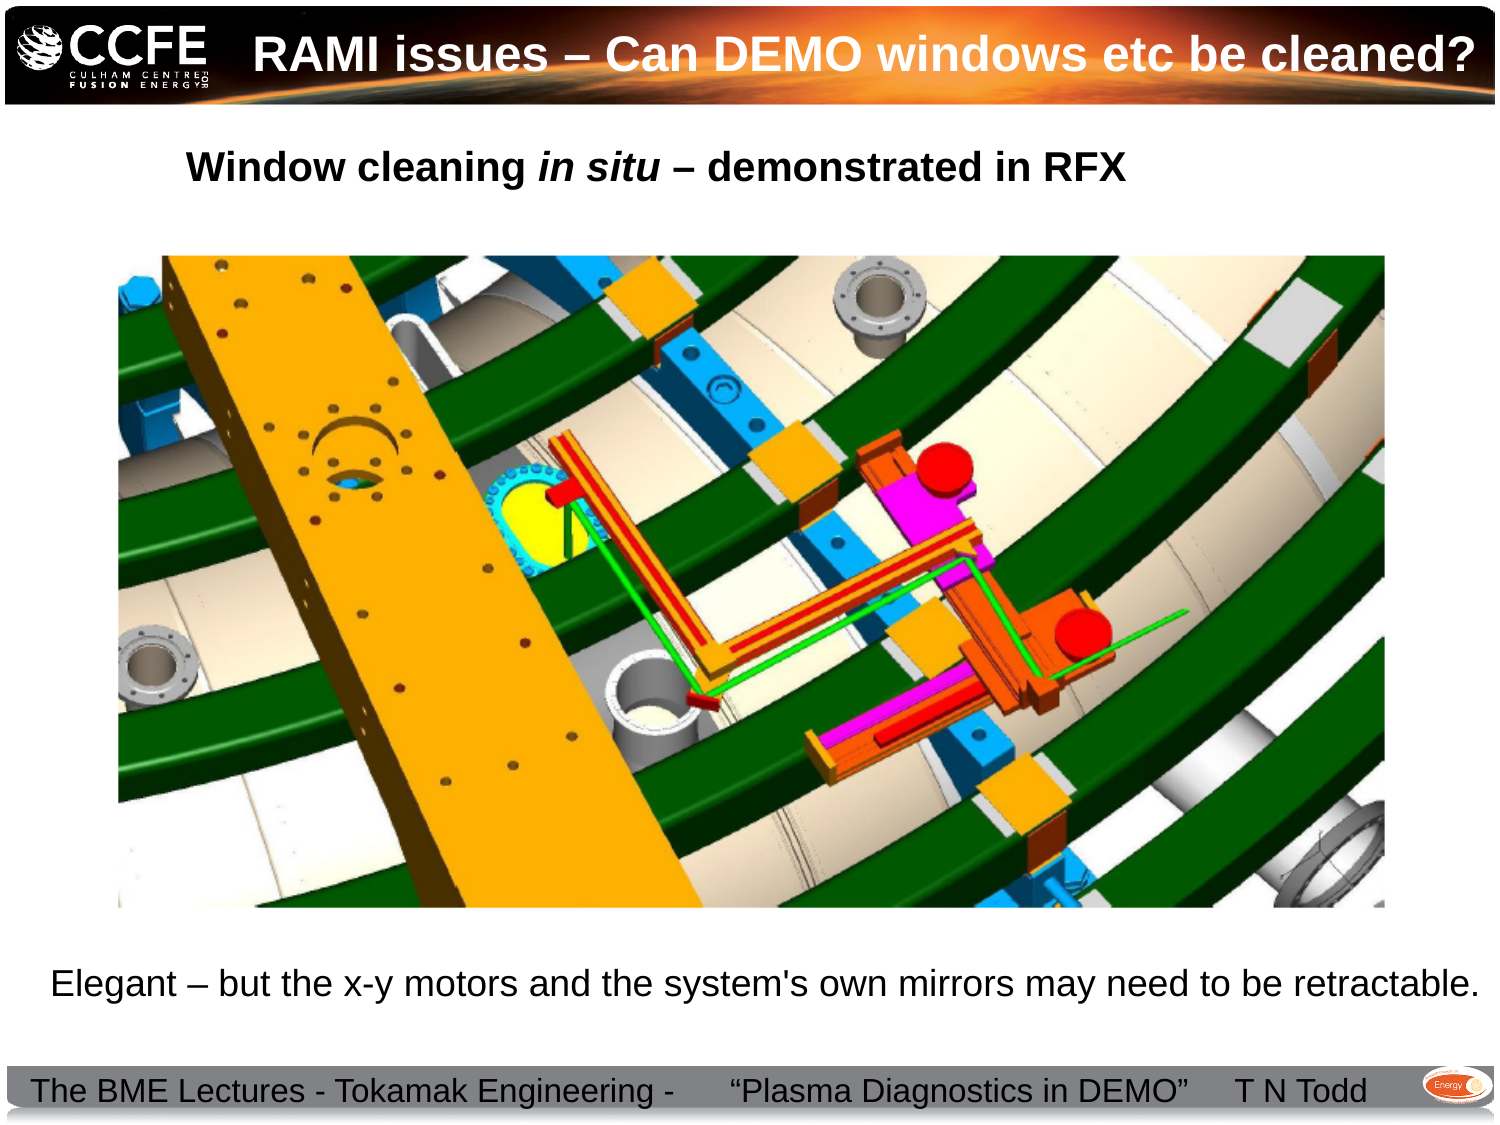

RAMI issues – Can DEMO windows etc be cleaned?
Window cleaning in situ – demonstrated in RFX
Elegant – but the x-y motors and the system's own mirrors may need to be retractable.